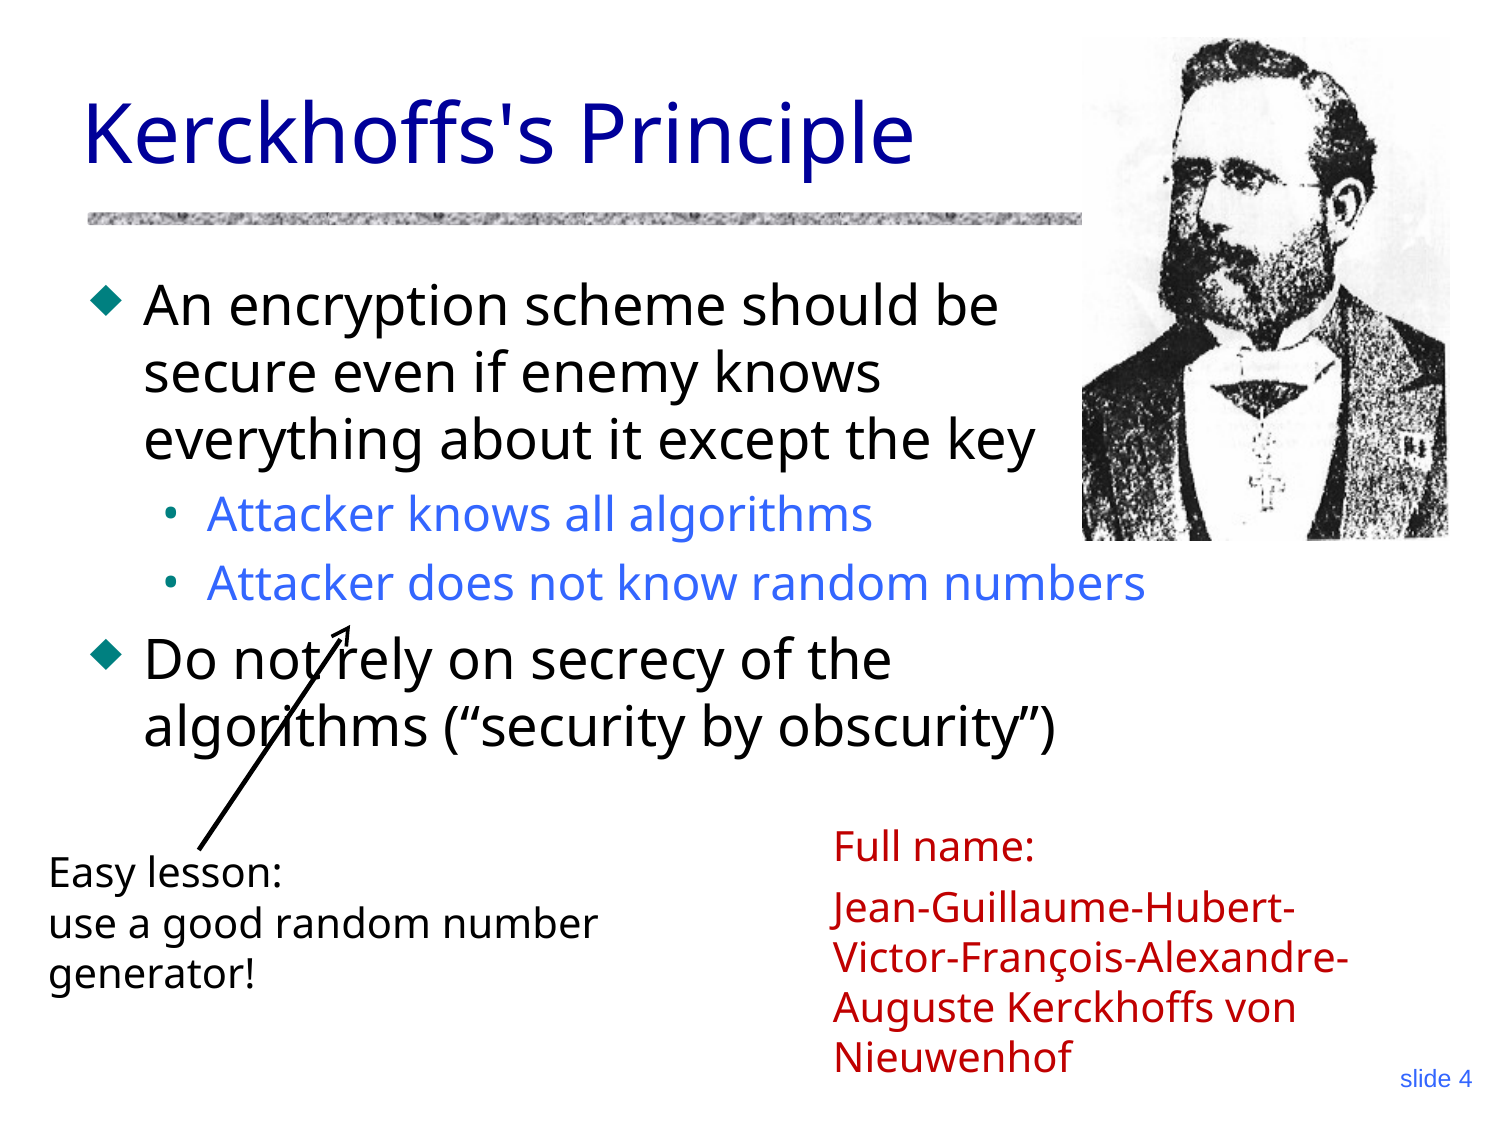

# Kerckhoffs's Principle
An encryption scheme should be secure even if enemy knows everything about it except the key
Attacker knows all algorithms
Attacker does not know random numbers
Do not rely on secrecy of the algorithms (“security by obscurity”)
Full name:
Jean-Guillaume-Hubert-Victor-François-Alexandre-Auguste Kerckhoffs von Nieuwenhof
Easy lesson:
use a good random number
generator!
slide